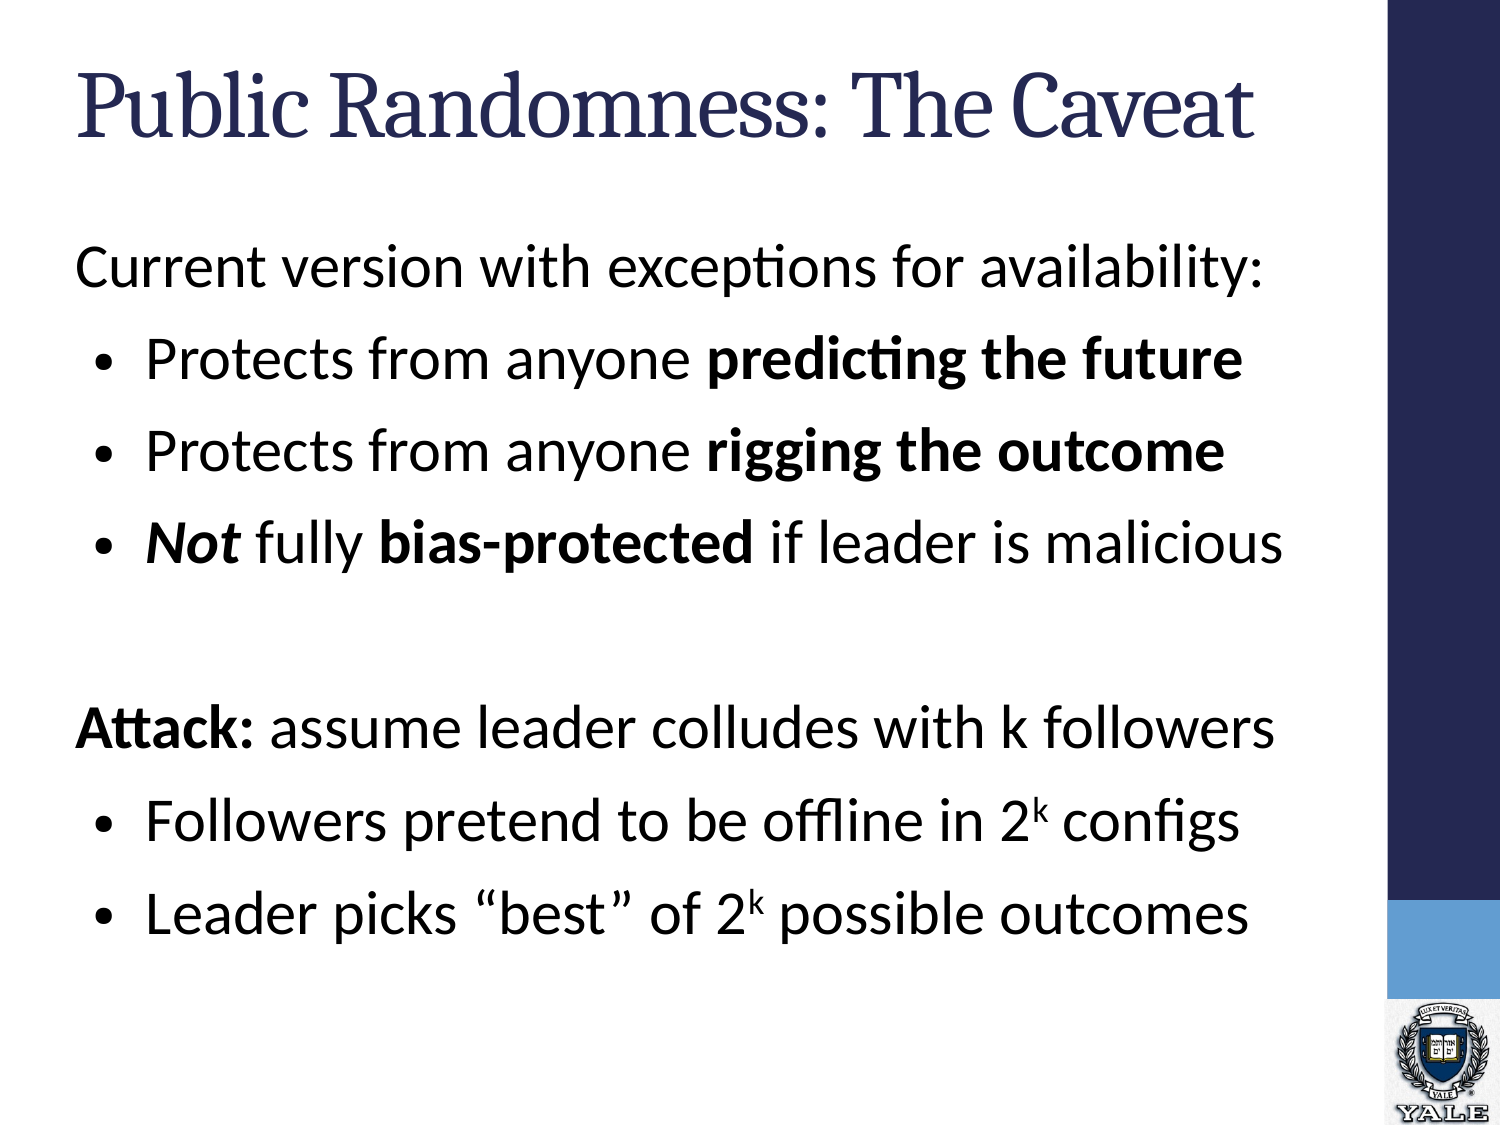

# Public Randomness: The Caveat
Current version with exceptions for availability:
Protects from anyone predicting the future
Protects from anyone rigging the outcome
Not fully bias-protected if leader is malicious
Attack: assume leader colludes with k followers
Followers pretend to be offline in 2k configs
Leader picks “best” of 2k possible outcomes